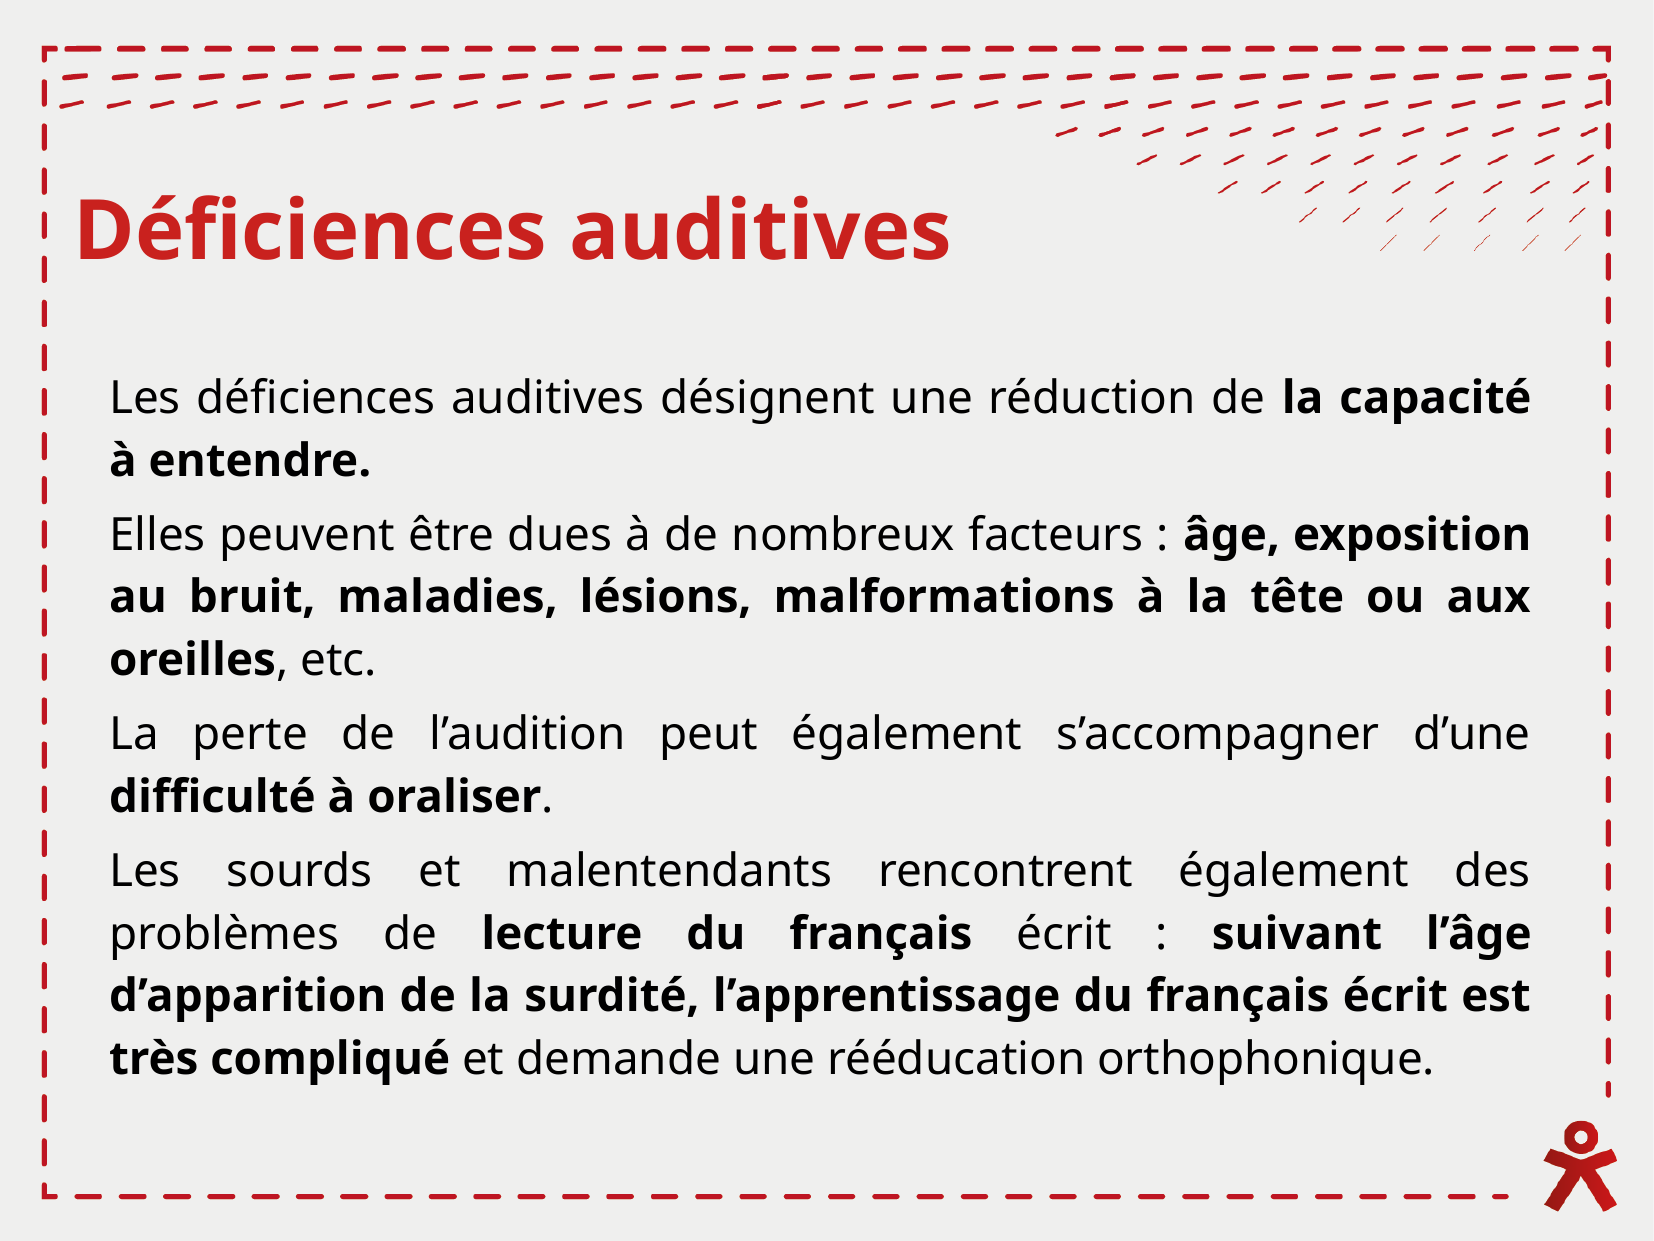

Déficiences auditives
Les déficiences auditives désignent une réduction de la capacité à entendre.
Elles peuvent être dues à de nombreux facteurs : âge, exposition au bruit, maladies, lésions, malformations à la tête ou aux oreilles, etc.
La perte de l’audition peut également s’accompagner d’une difficulté à oraliser.
Les sourds et malentendants rencontrent également des problèmes de lecture du français écrit : suivant l’âge d’apparition de la surdité, l’apprentissage du français écrit est très compliqué et demande une rééducation orthophonique.